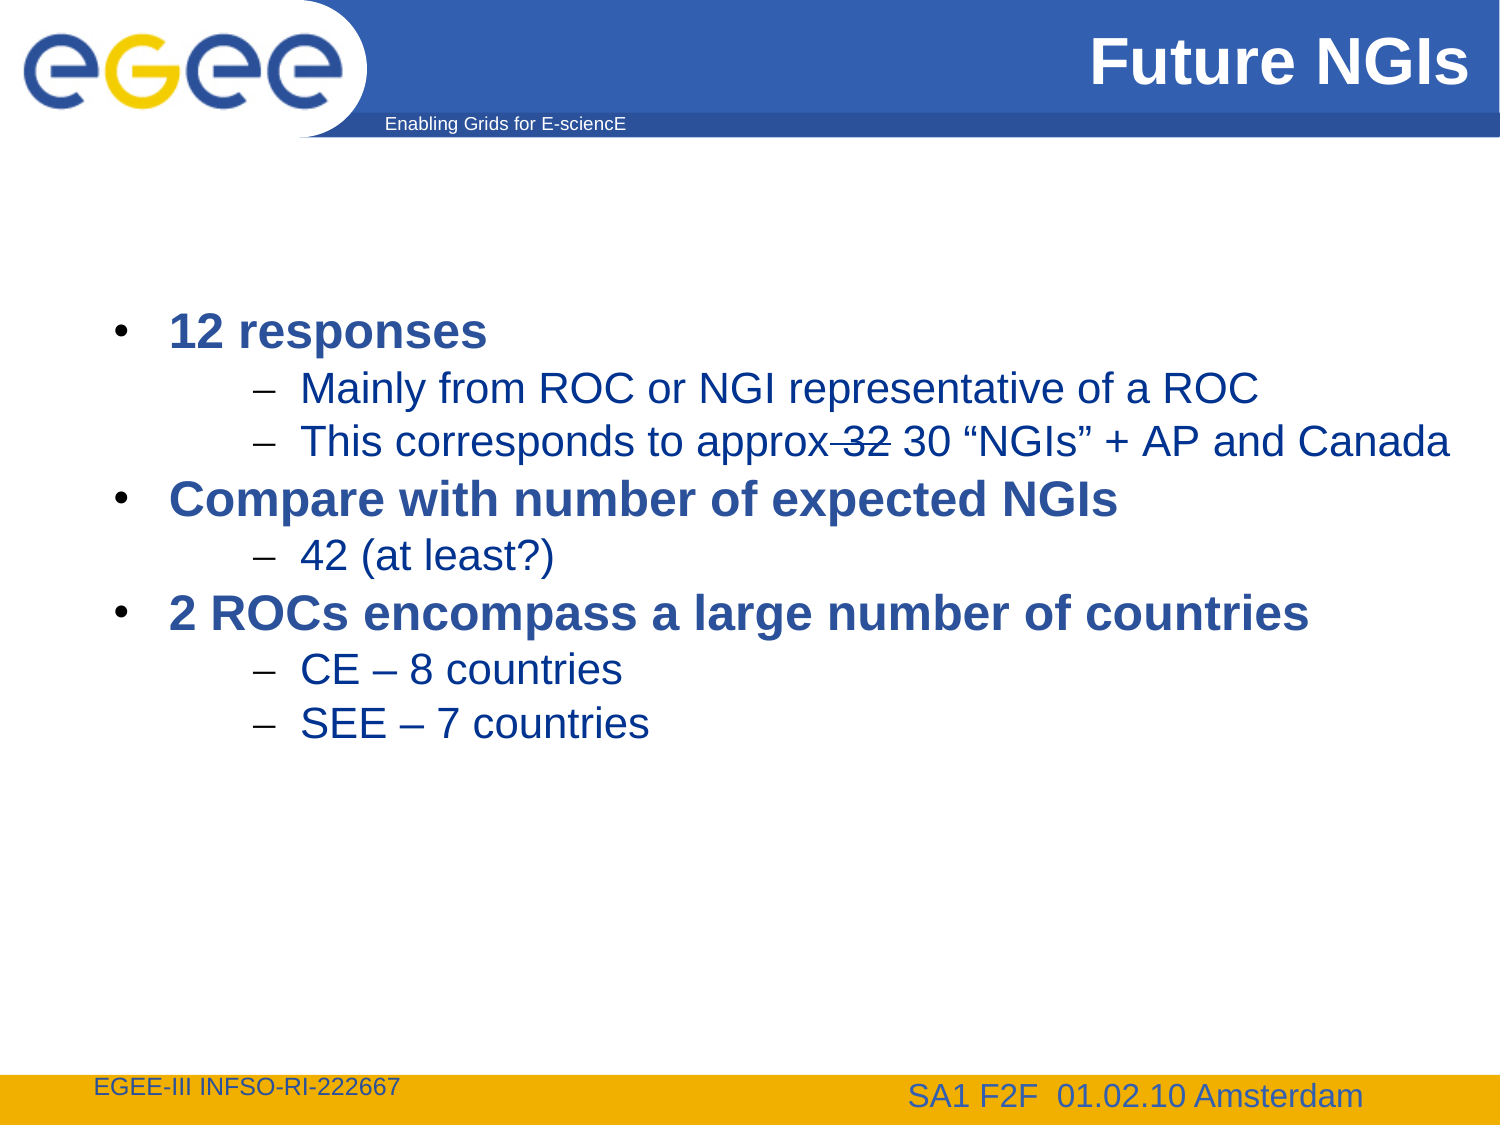

# Future NGIs
12 responses
Mainly from ROC or NGI representative of a ROC
This corresponds to approx 32 30 “NGIs” + AP and Canada
Compare with number of expected NGIs
42 (at least?)
2 ROCs encompass a large number of countries
CE – 8 countries
SEE – 7 countries